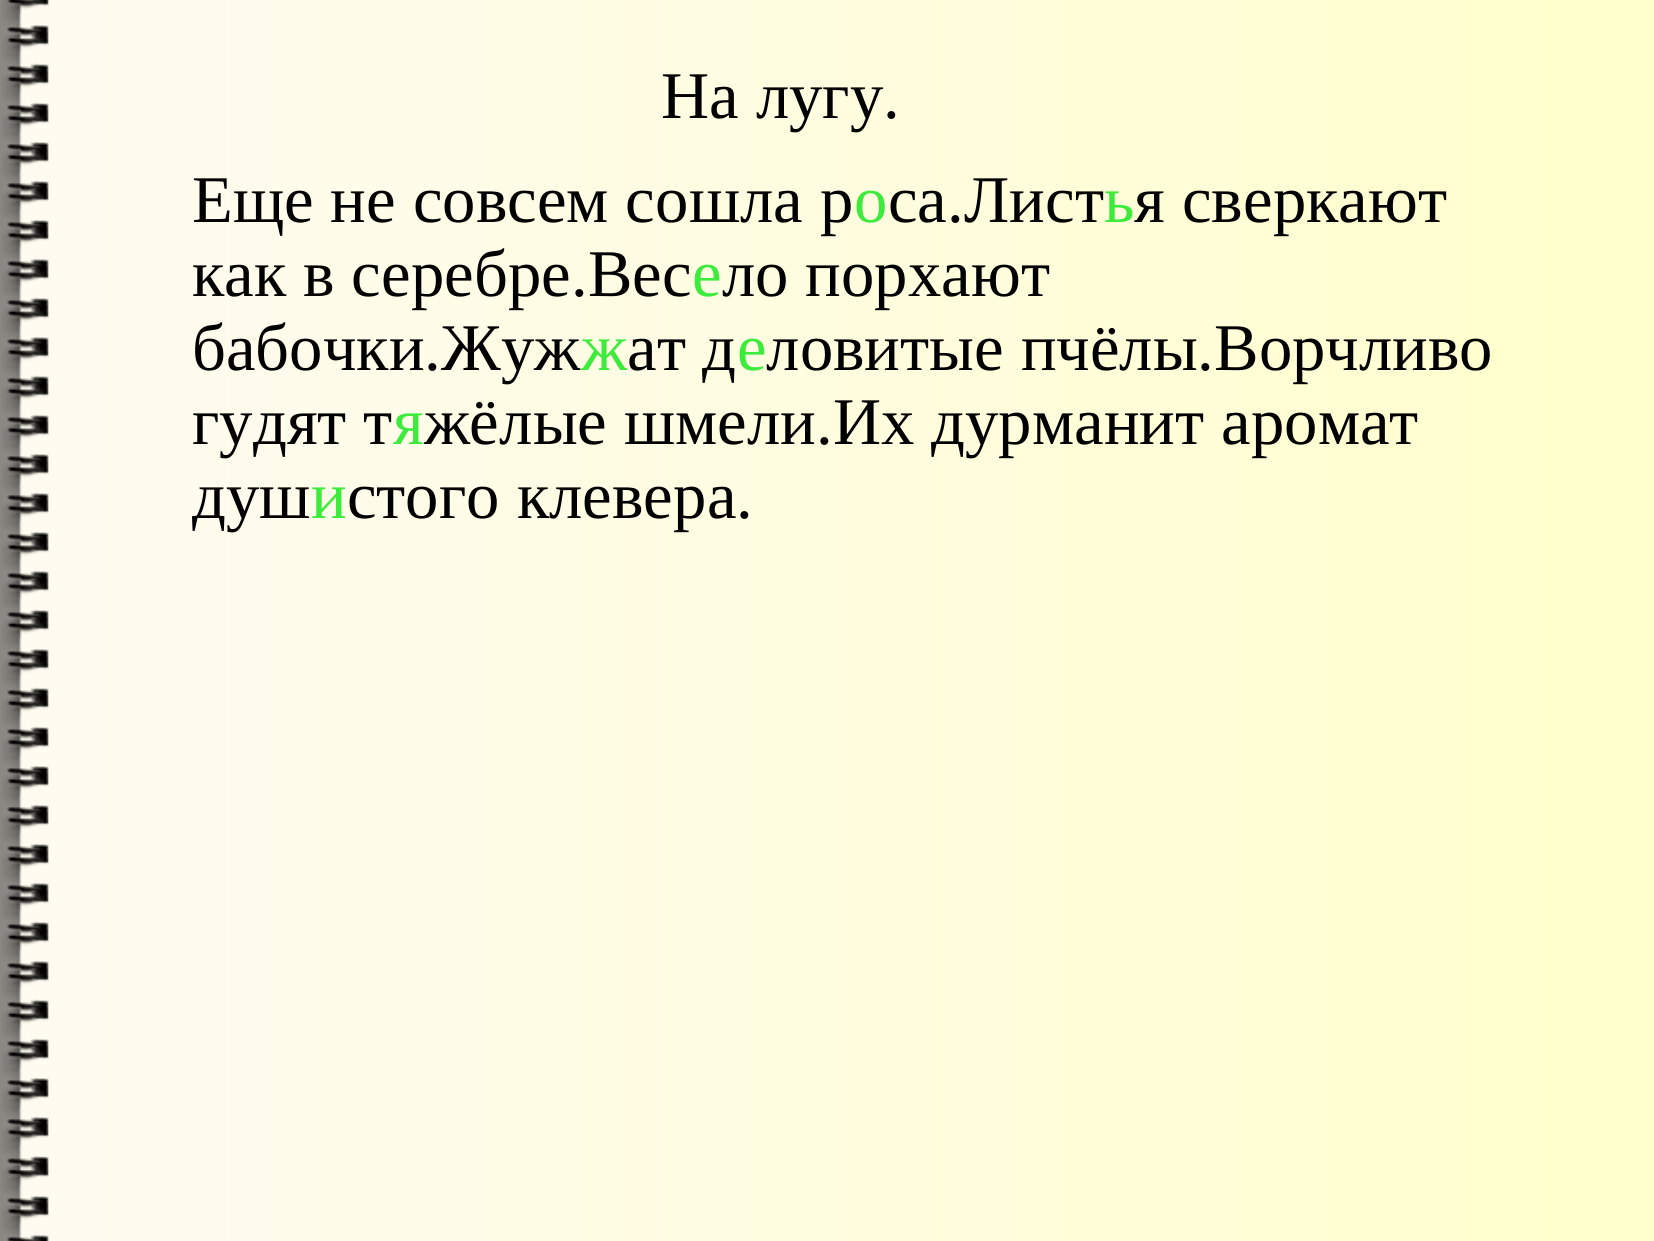

# На лугу.
Еще не совсем сошла роса.Листья сверкают как в серебре.Весело порхают бабочки.Жужжат деловитые пчёлы.Ворчливо гудят тяжёлые шмели.Их дурманит аромат душистого клевера.